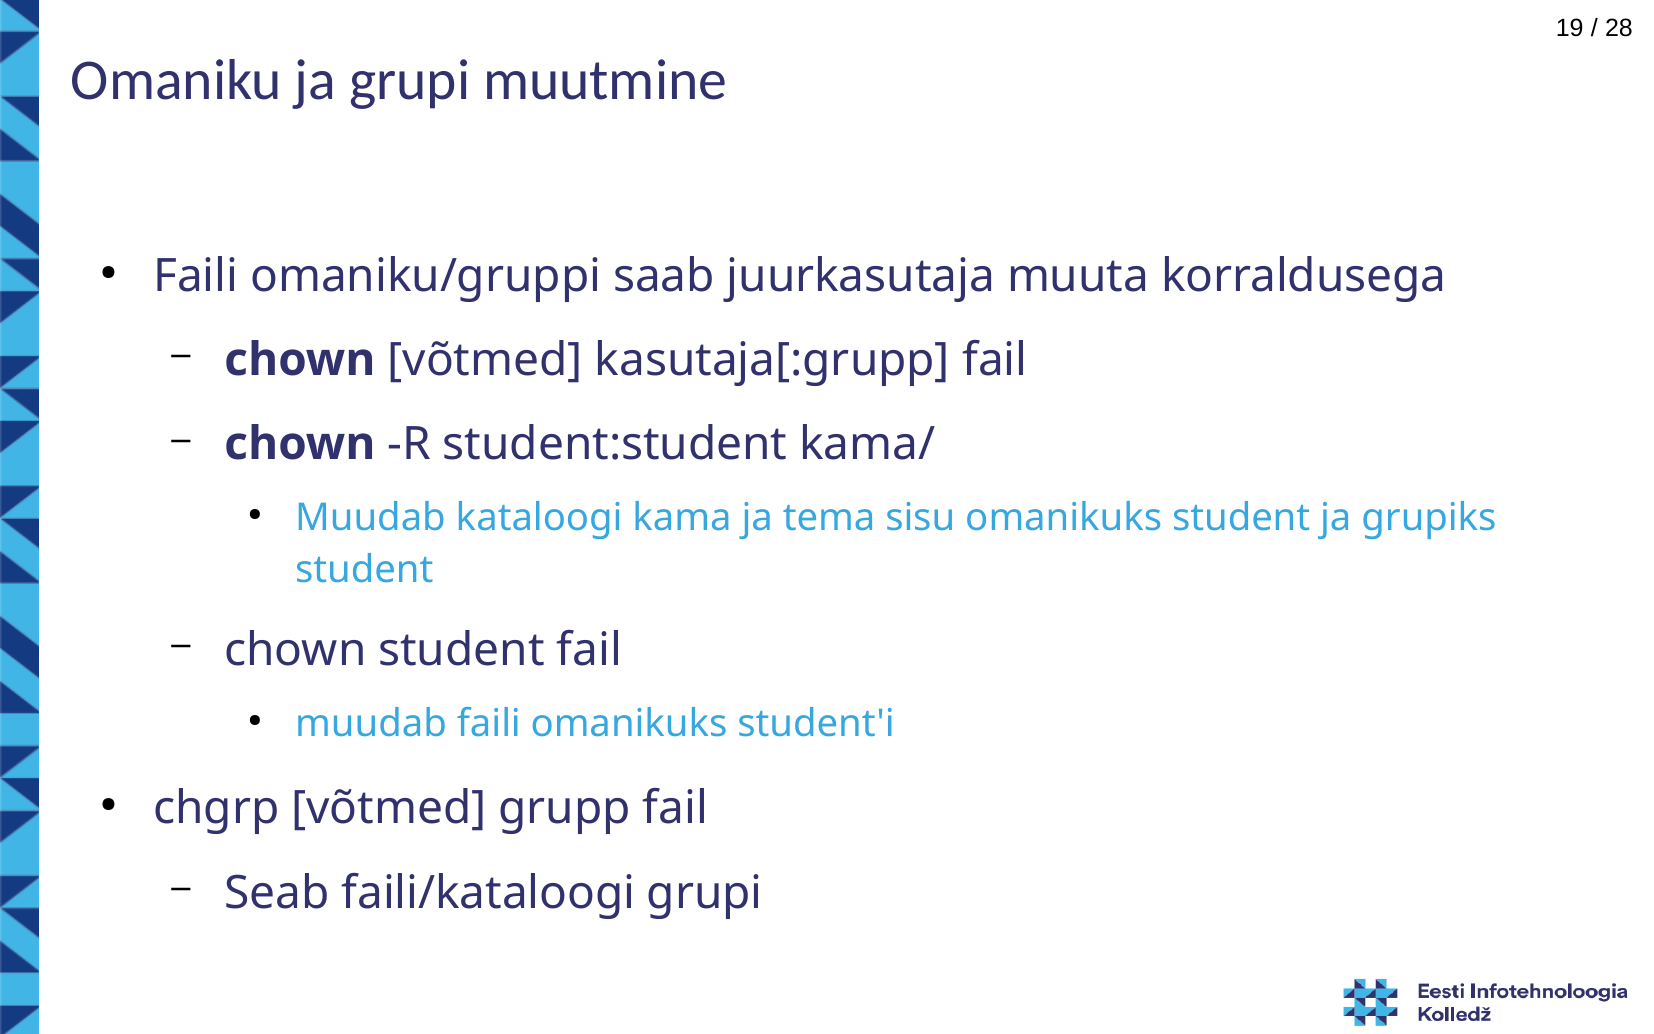

# Omaniku ja grupi muutmine
Faili omaniku/gruppi saab juurkasutaja muuta korraldusega
chown [võtmed] kasutaja[:grupp] fail
chown -R student:student kama/
Muudab kataloogi kama ja tema sisu omanikuks student ja grupiks student
chown student fail
muudab faili omanikuks student'i
chgrp [võtmed] grupp fail
Seab faili/kataloogi grupi